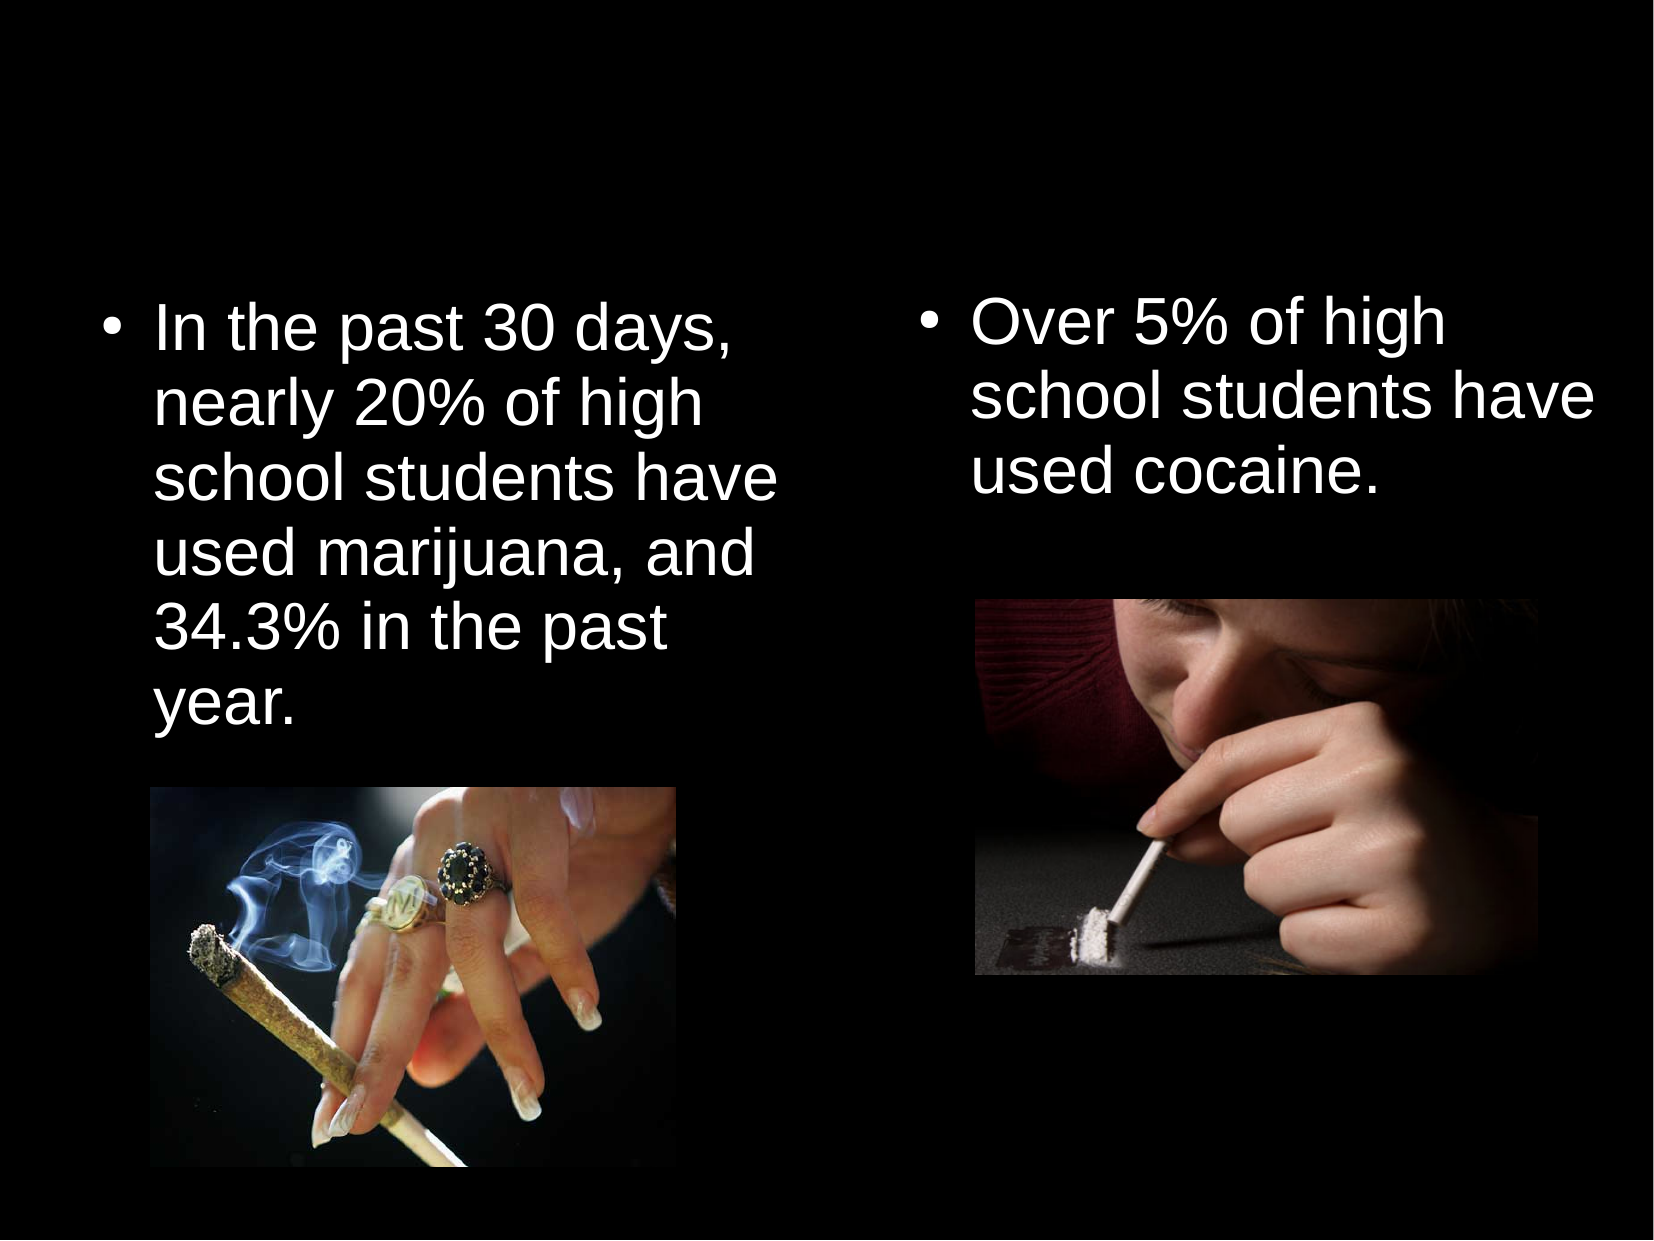

Over 5% of high school students have used cocaine.
# In the past 30 days, nearly 20% of high school students have used marijuana, and 34.3% in the past year.